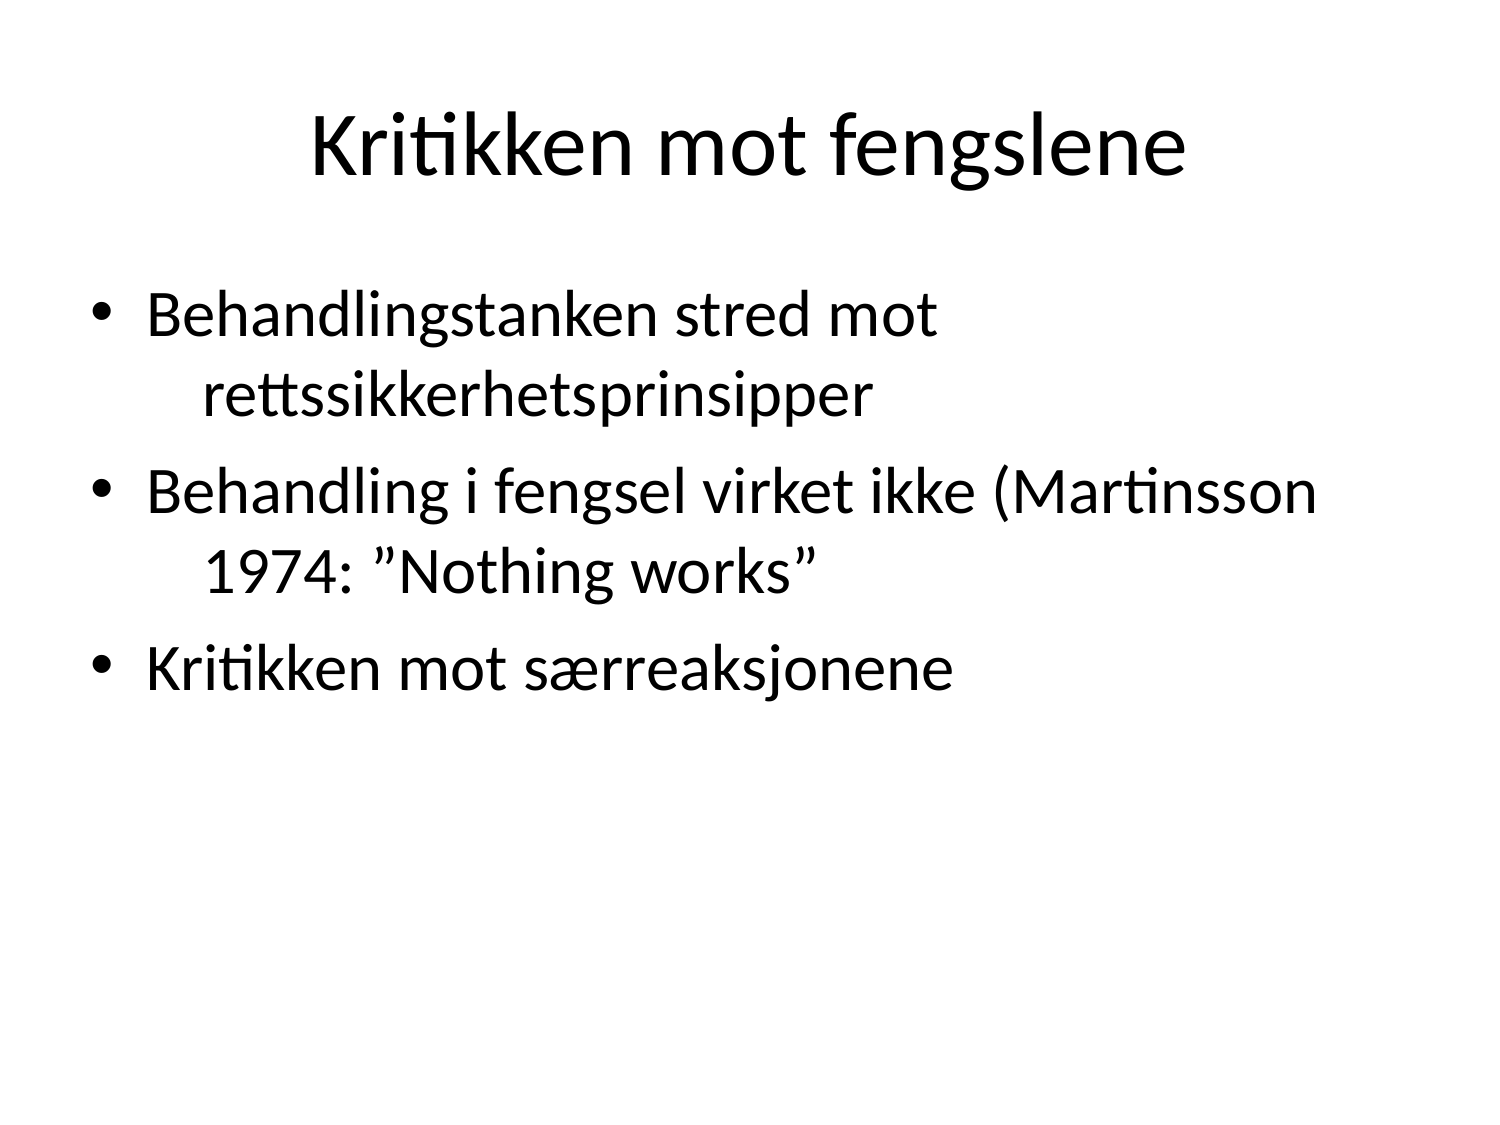

# Kritikken mot fengslene
Behandlingstanken stred mot rettssikkerhetsprinsipper
Behandling i fengsel virket ikke (Martinsson 1974: ”Nothing works”
Kritikken mot særreaksjonene